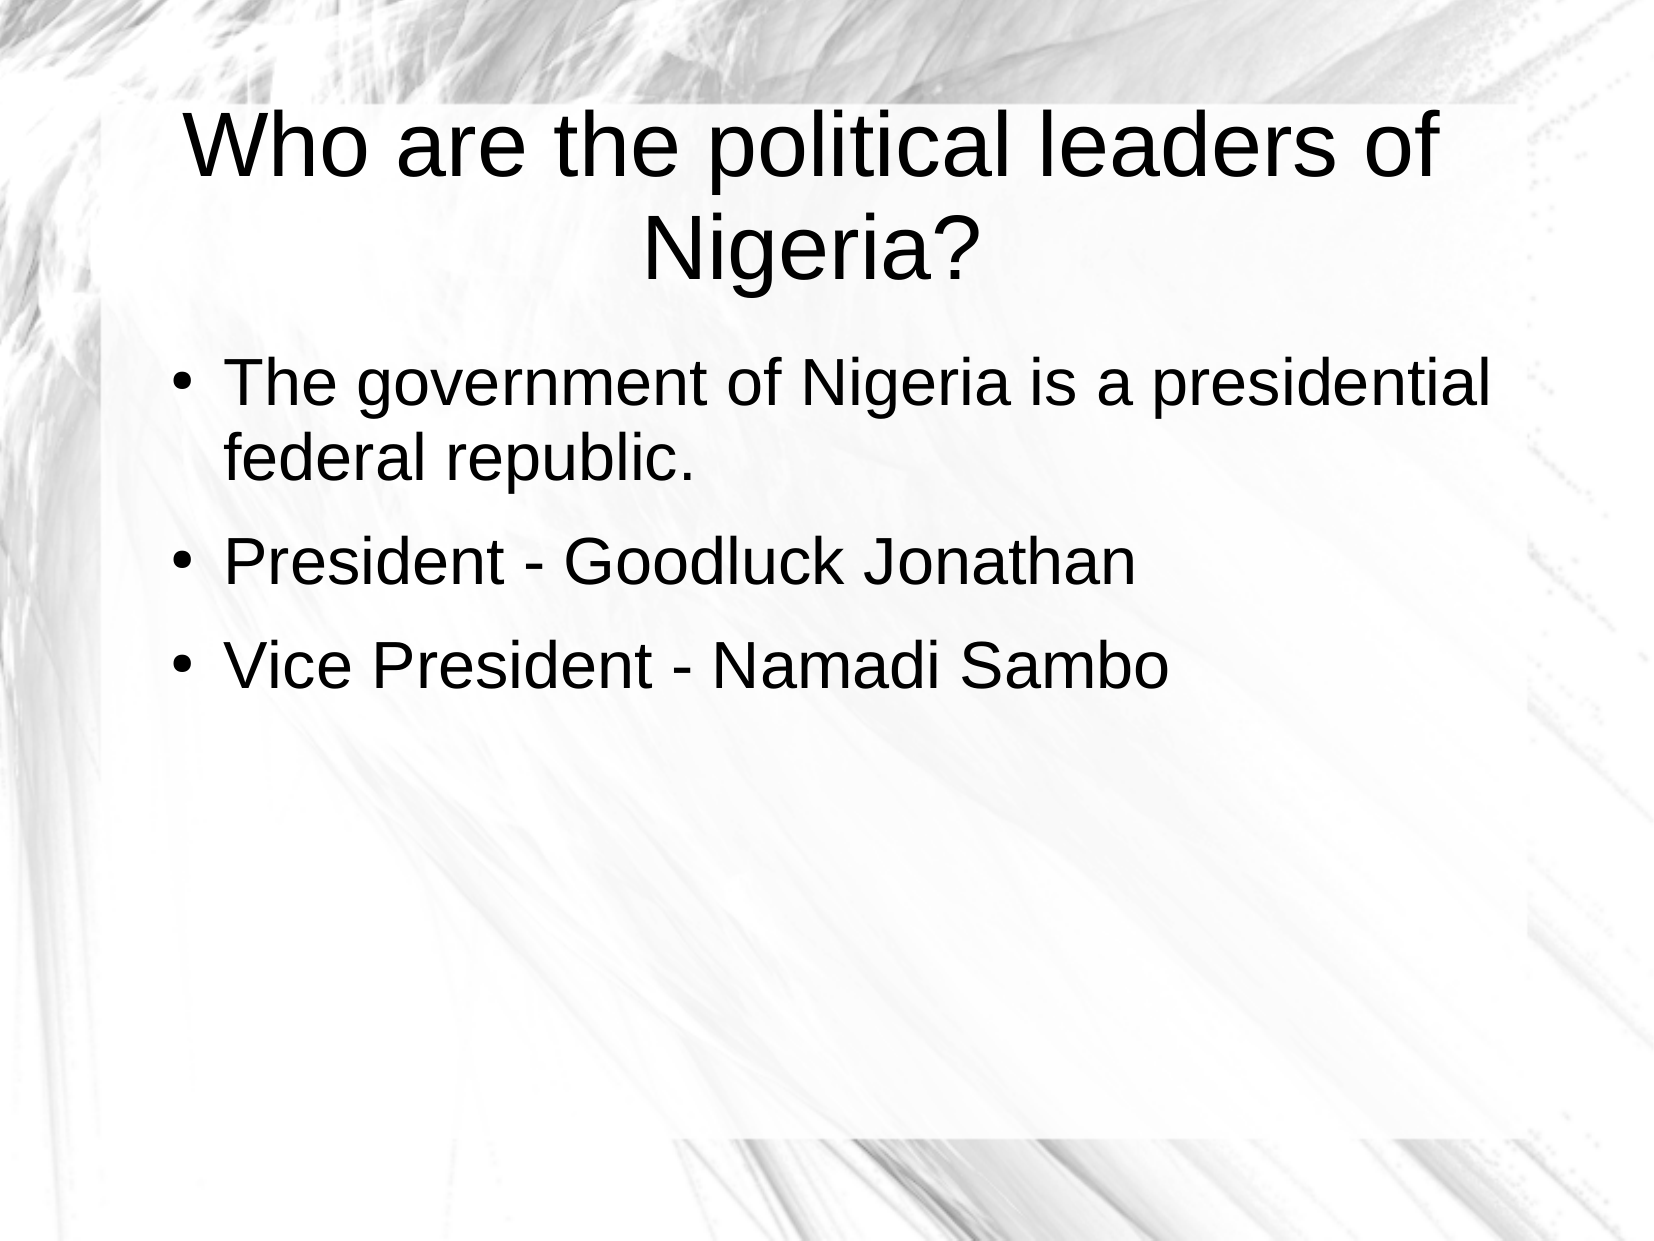

# Who are the political leaders of Nigeria?
The government of Nigeria is a presidential federal republic.
President - Goodluck Jonathan
Vice President - Namadi Sambo